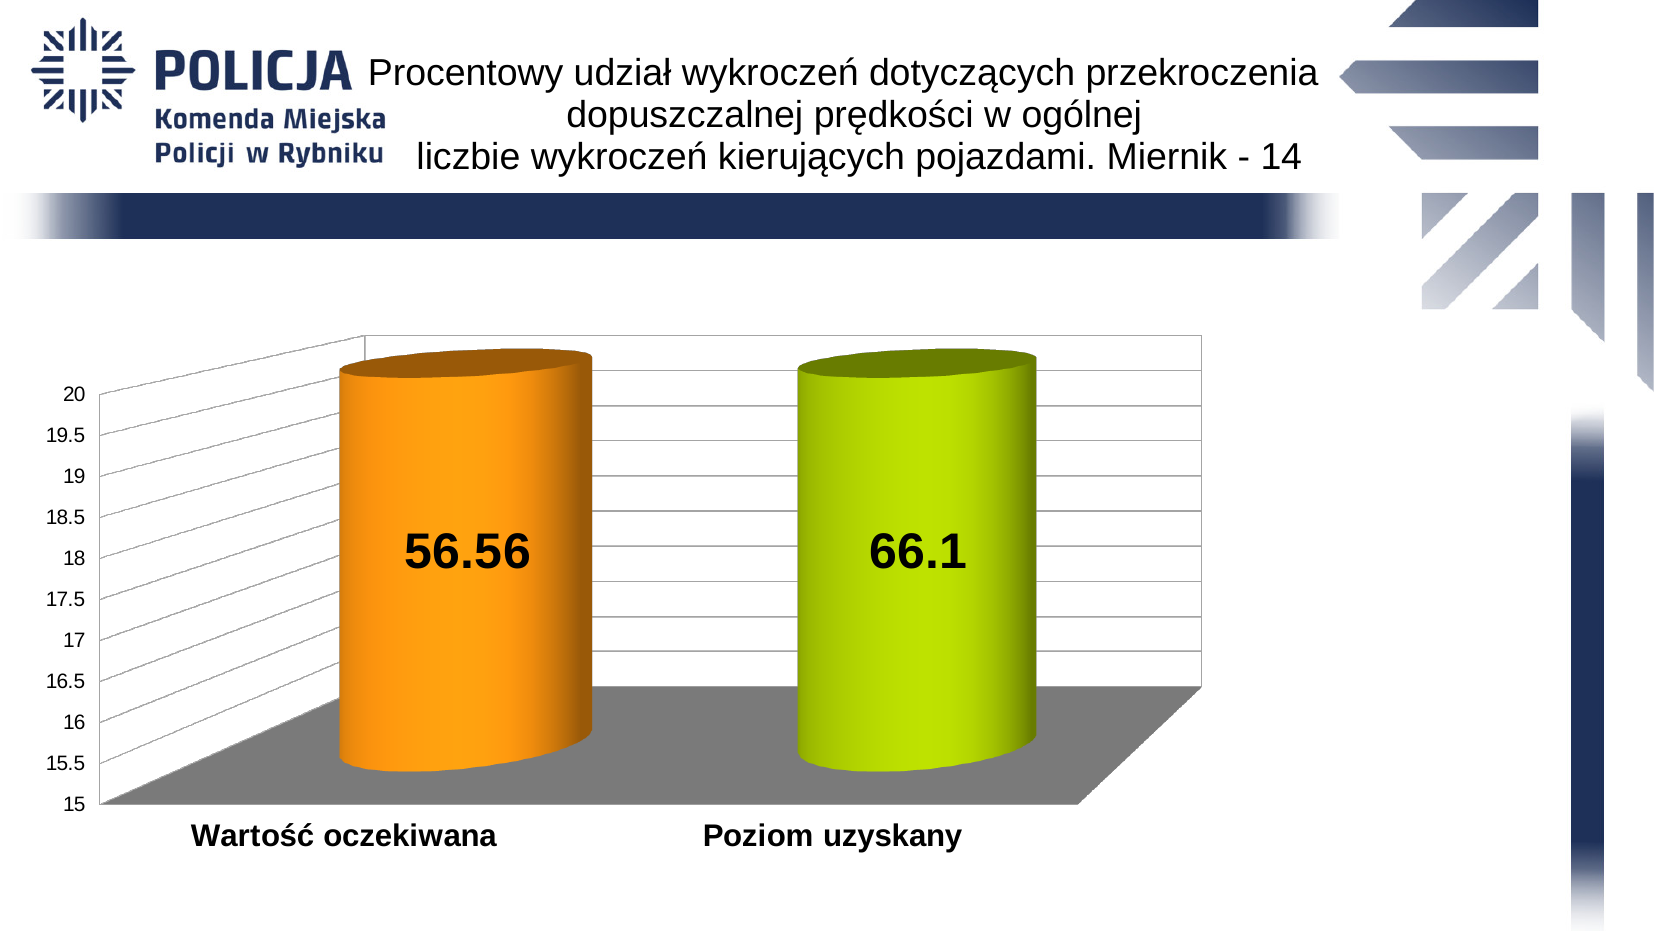

# Procentowy udział wykroczeń dotyczących przekroczenia dopuszczalnej prędkości w ogólnej liczbie wykroczeń kierujących pojazdami. Miernik - 14
[unsupported chart]